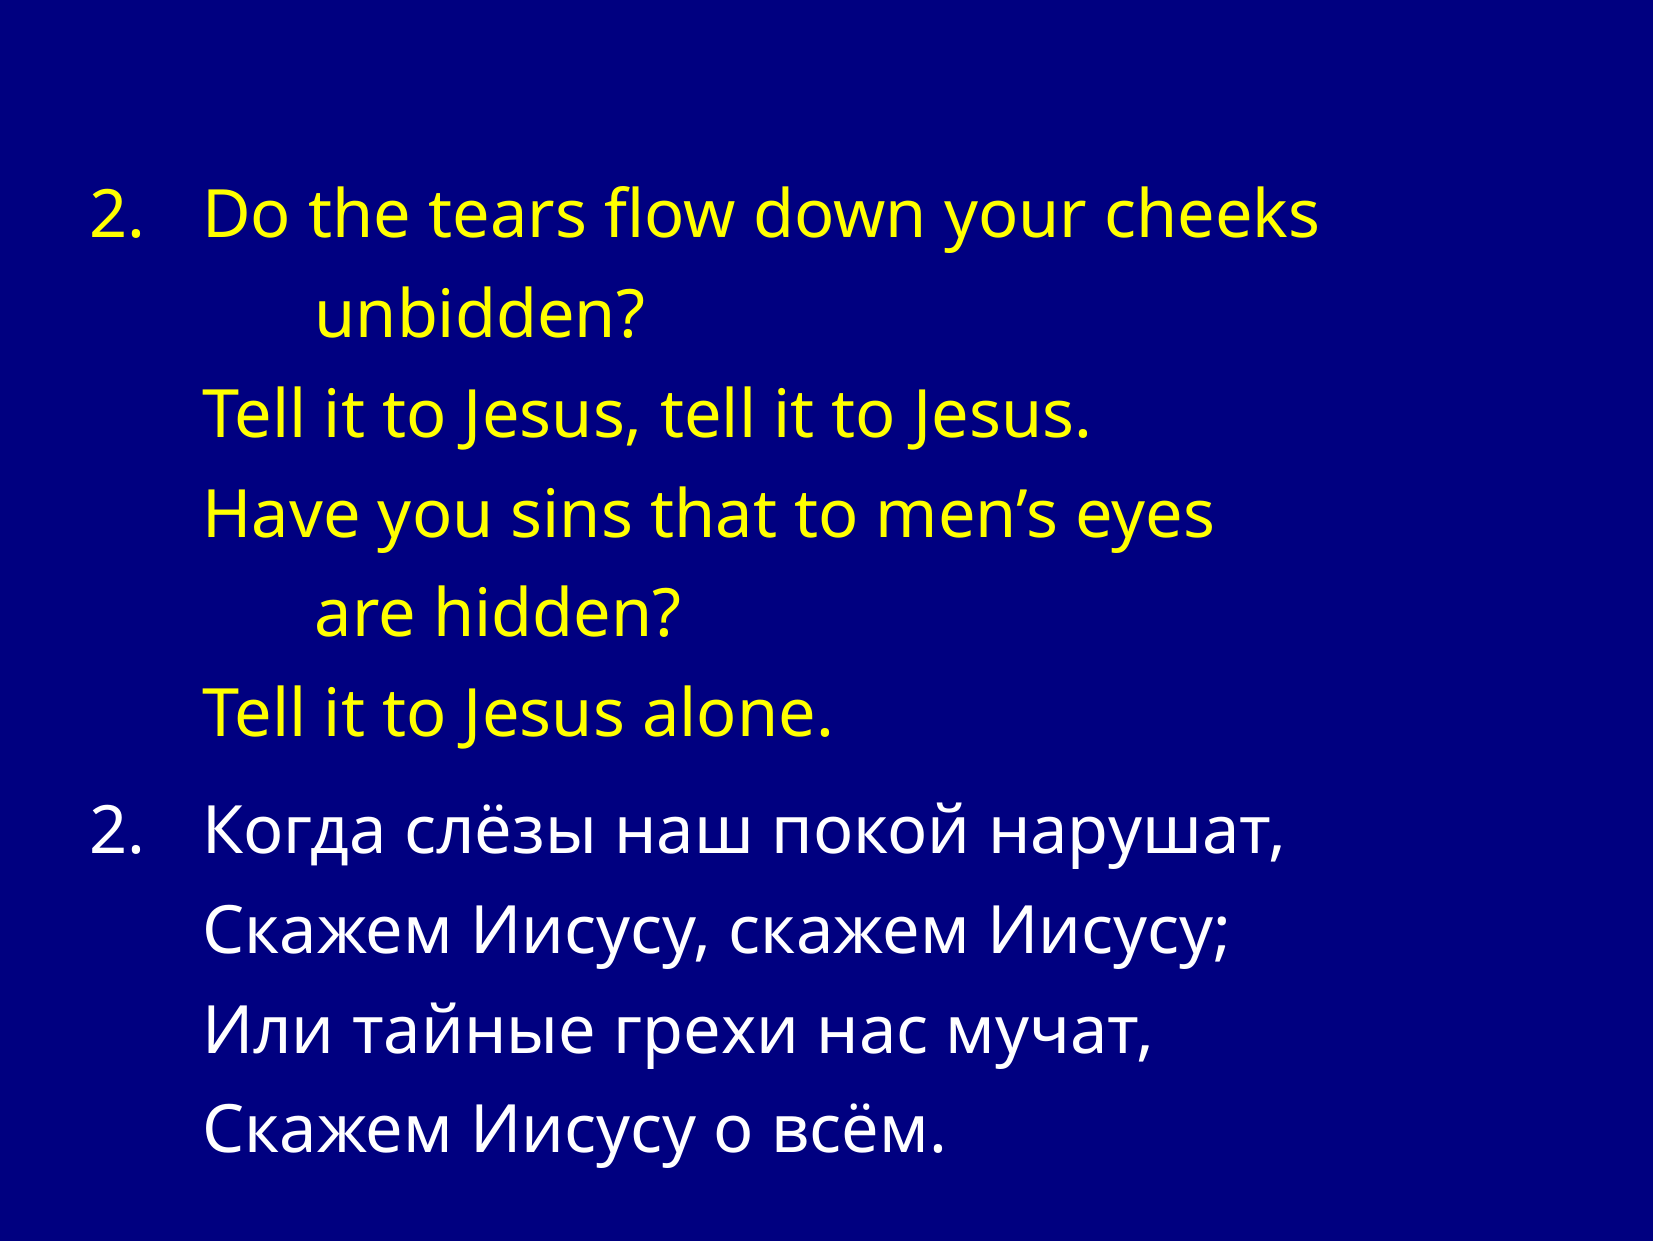

2.	Do the tears flow down your cheeks
		unbidden?
	Tell it to Jesus, tell it to Jesus.
	Have you sins that to men’s eyes
		are hidden?
	Tell it to Jesus alone.
2.	Когда слёзы наш покой нарушат,
	Скажем Иисусу, скажем Иисусу;
	Или тайные грехи нас мучат,
	Скажем Иисусу о всём.